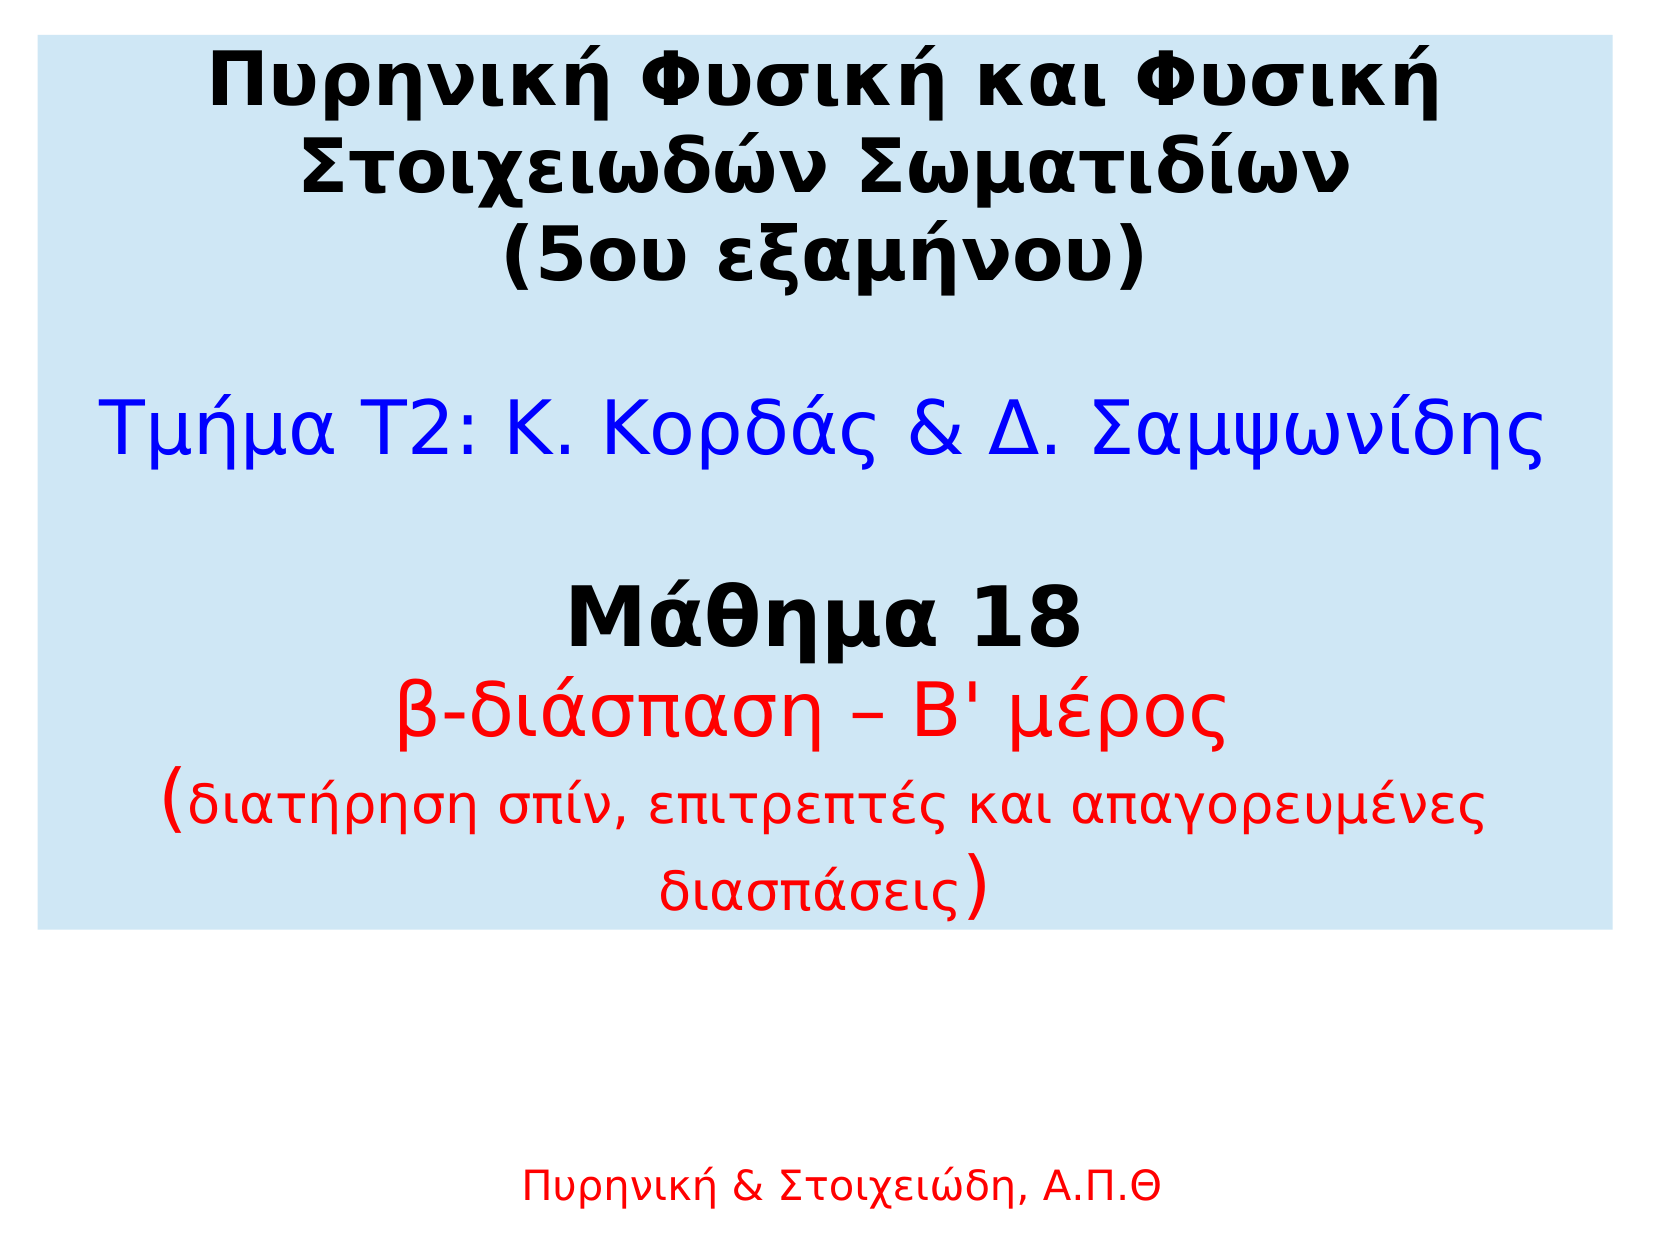

# Πυρηνική Φυσική και Φυσική Στοιχειωδών Σωματιδίων (5ου εξαμήνου) Τμήμα T2: Κ. Κορδάς & Δ. Σαμψωνίδης Μάθημα 18 β-διάσπαση – B' μέρος (διατήρηση σπίν, επιτρεπτές και απαγορευμένες διασπάσεις)
Πυρηνική & Στοιχειώδη, Α.Π.Θ